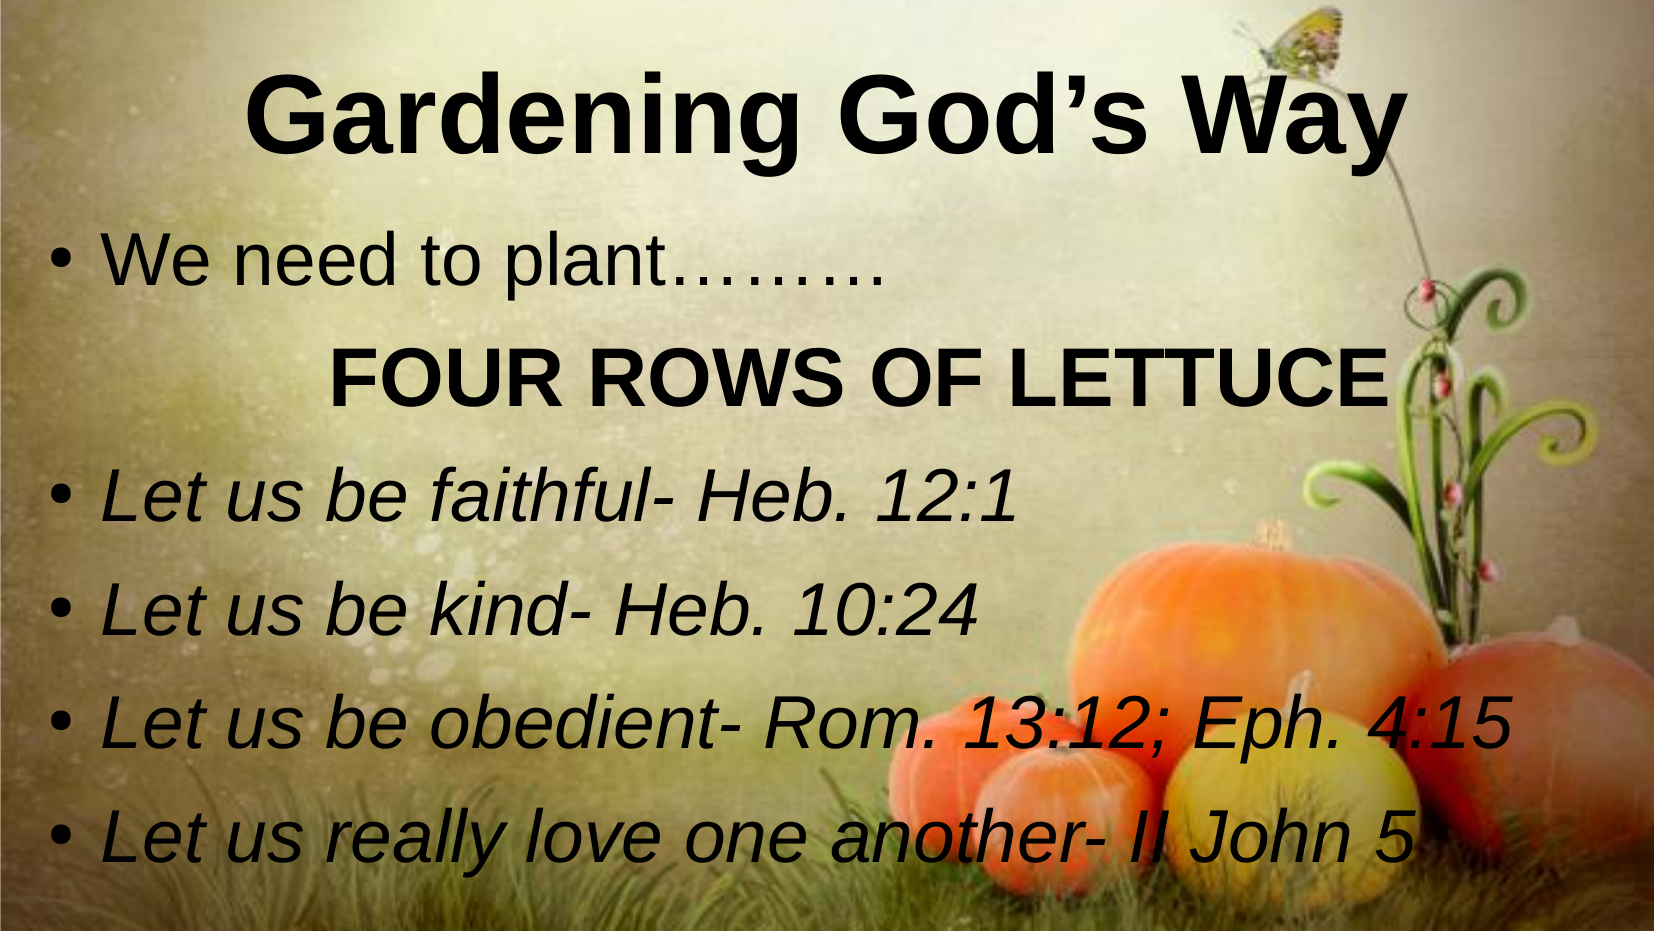

# Gardening God’s Way
We need to plant………
FOUR ROWS OF LETTUCE
Let us be faithful- Heb. 12:1
Let us be kind- Heb. 10:24
Let us be obedient- Rom. 13:12; Eph. 4:15
Let us really love one another- II John 5